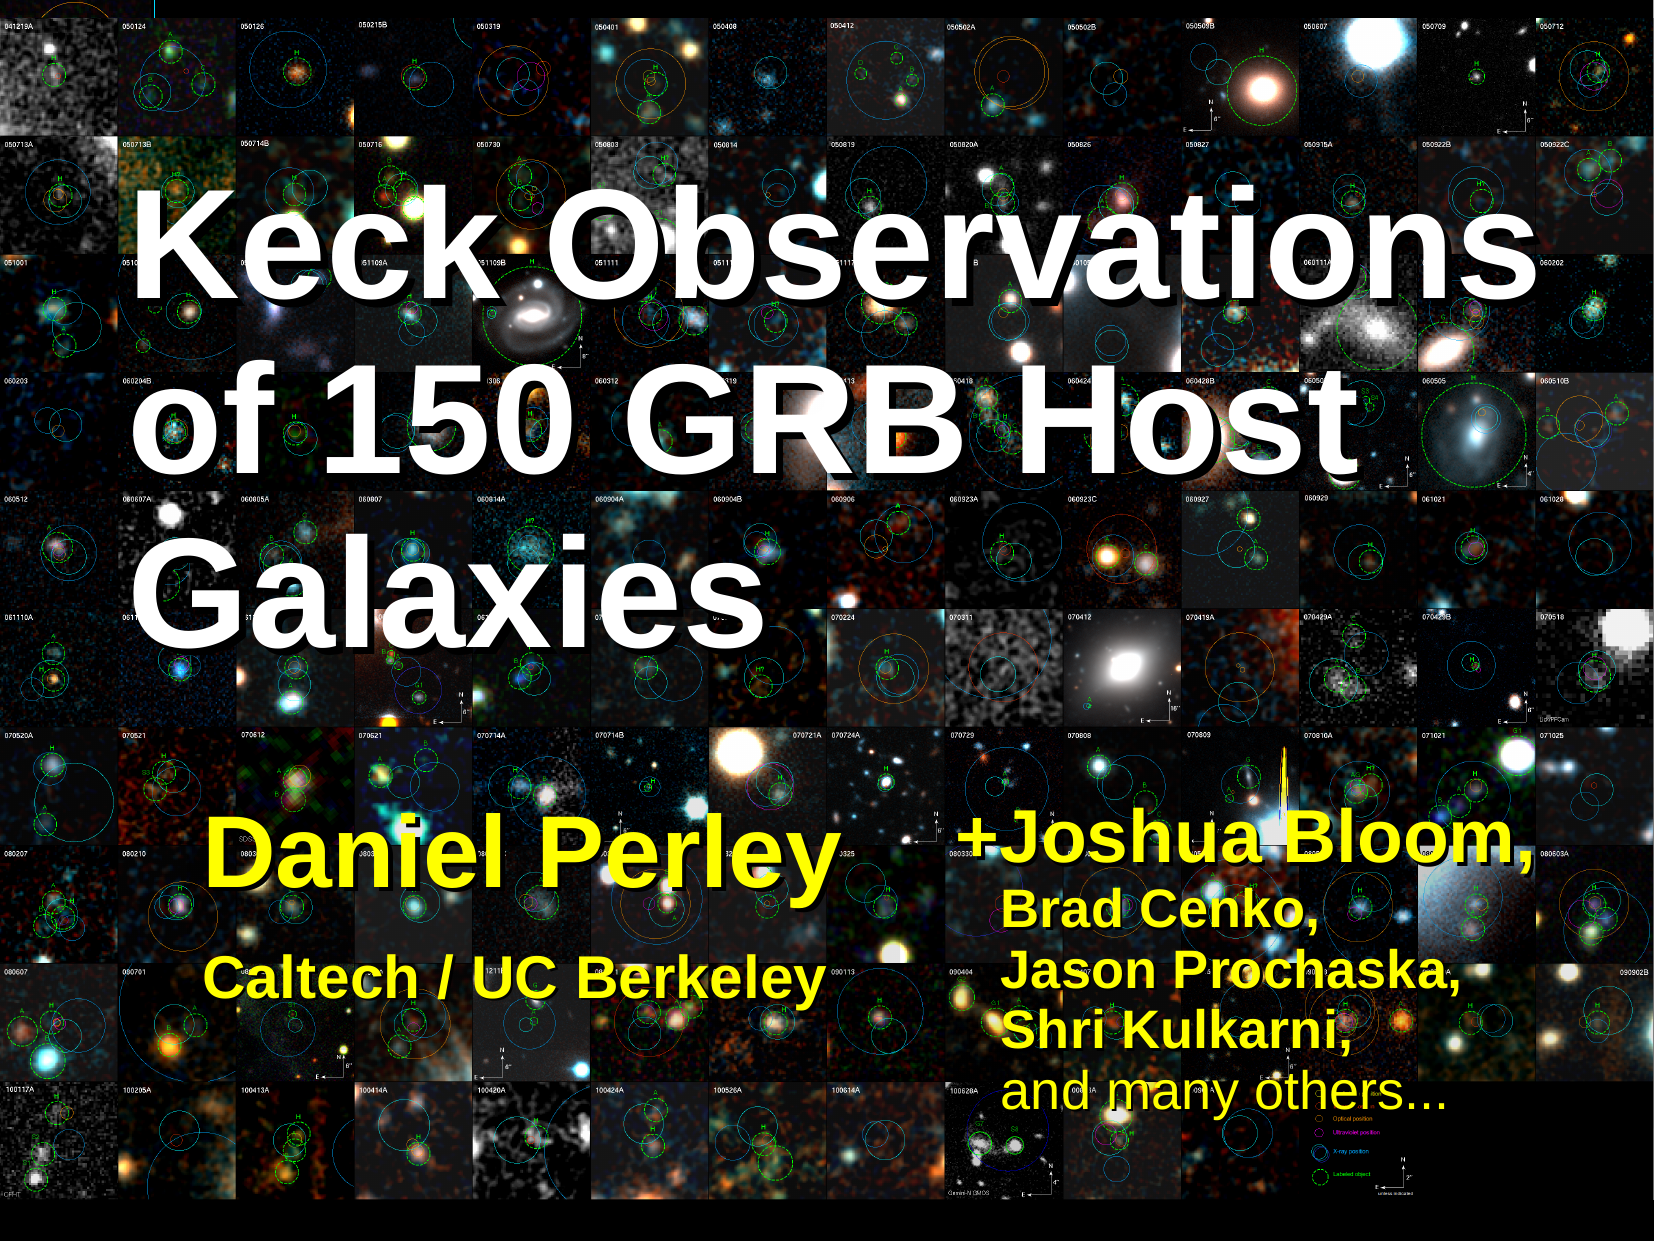

Keck Observations of 150 GRB Host Galaxies
Daniel Perley
Caltech / UC Berkeley
+Joshua Bloom,
 Brad Cenko,
 Jason Prochaska,
 Shri Kulkarni,
 and many others...
1